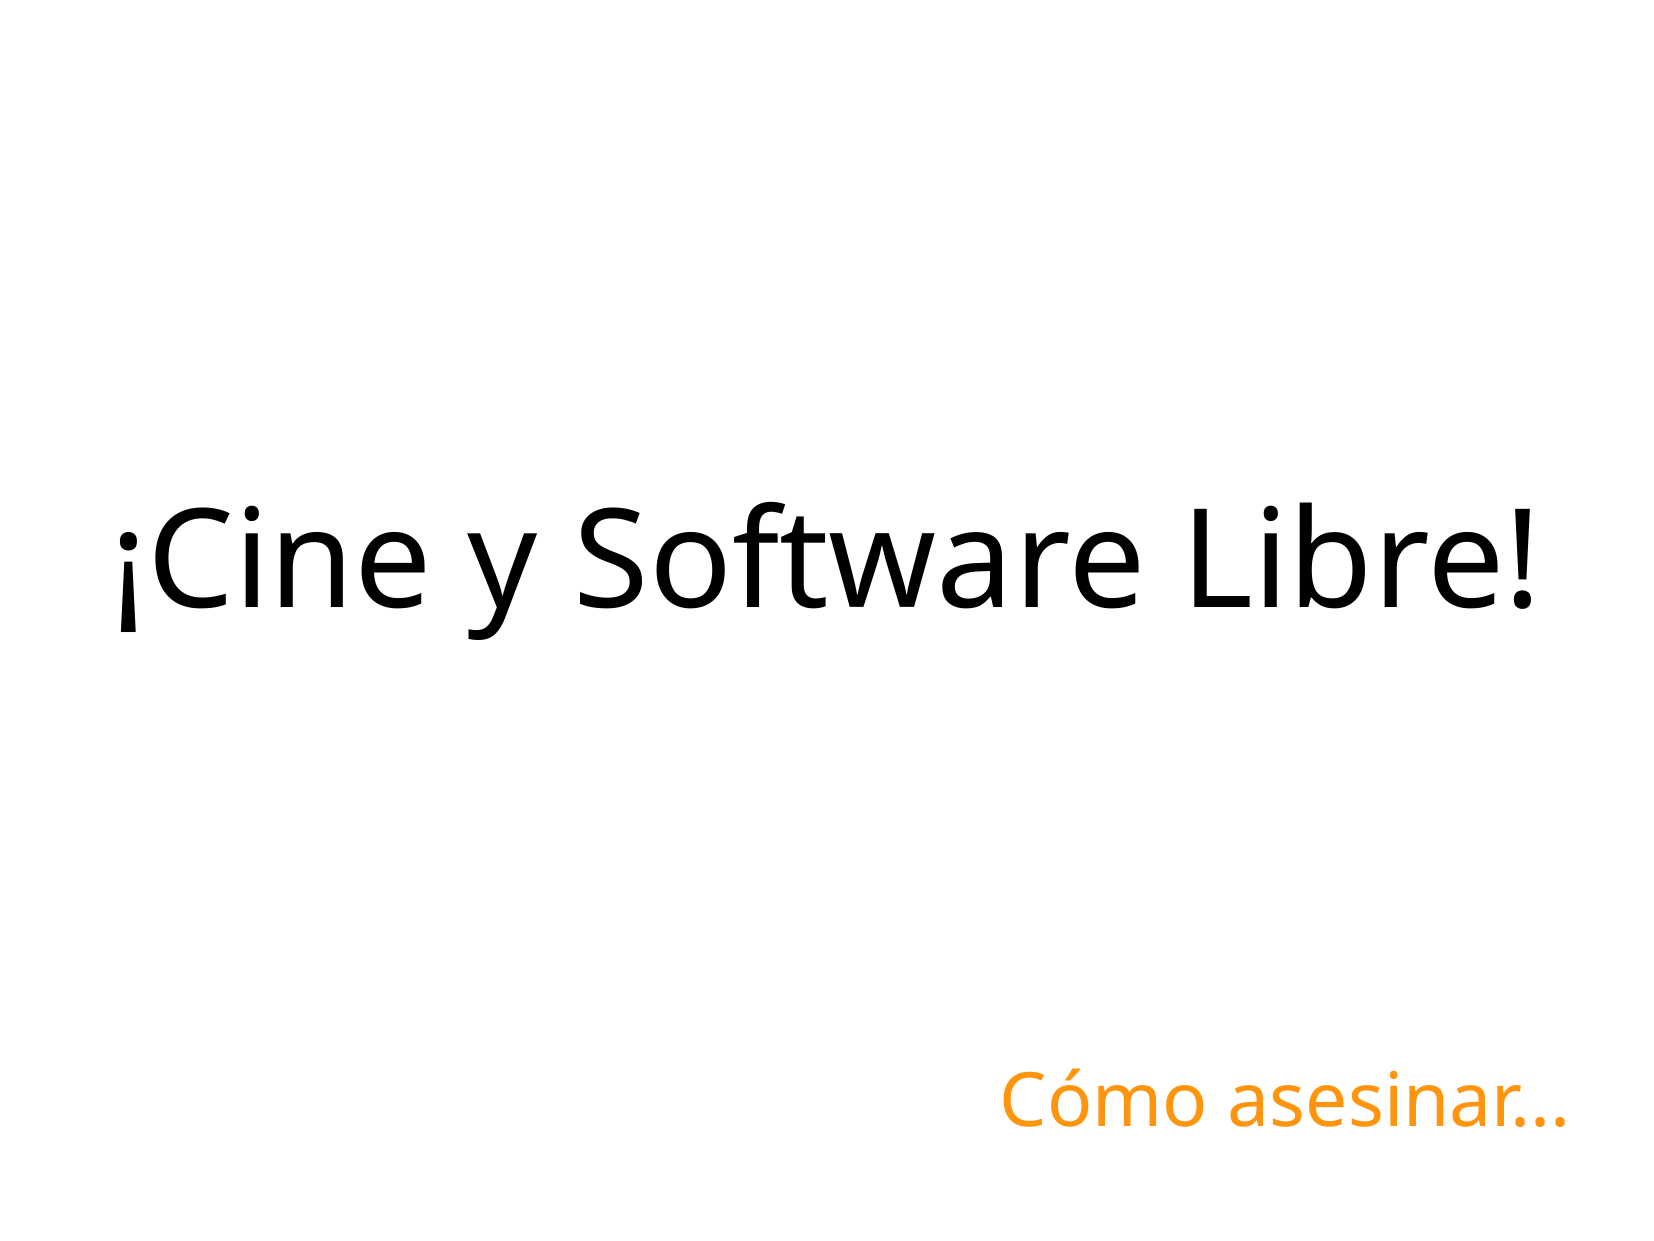

# ¡Cine y Software Libre!
Cómo asesinar...